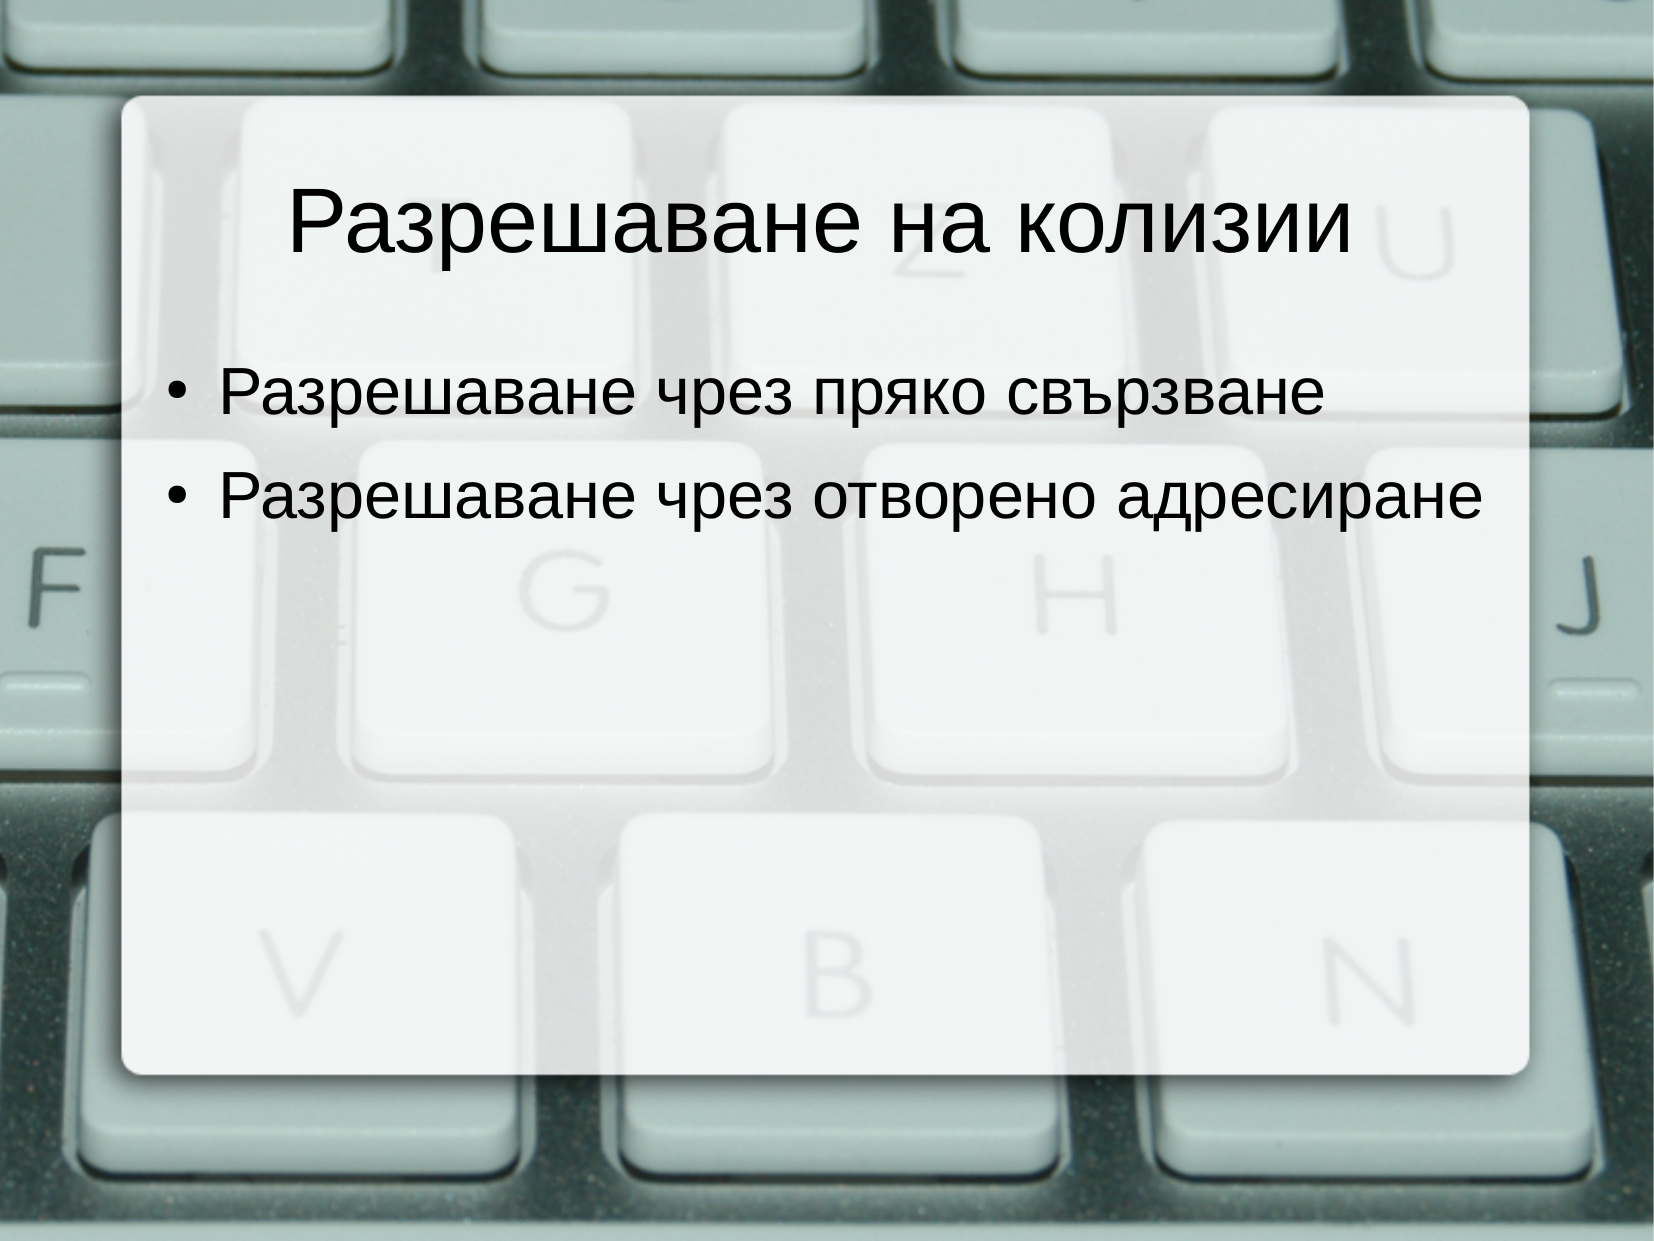

# Разрешаване на колизии
Разрешаване чрез пряко свързване
Разрешаване чрез отворено адресиране